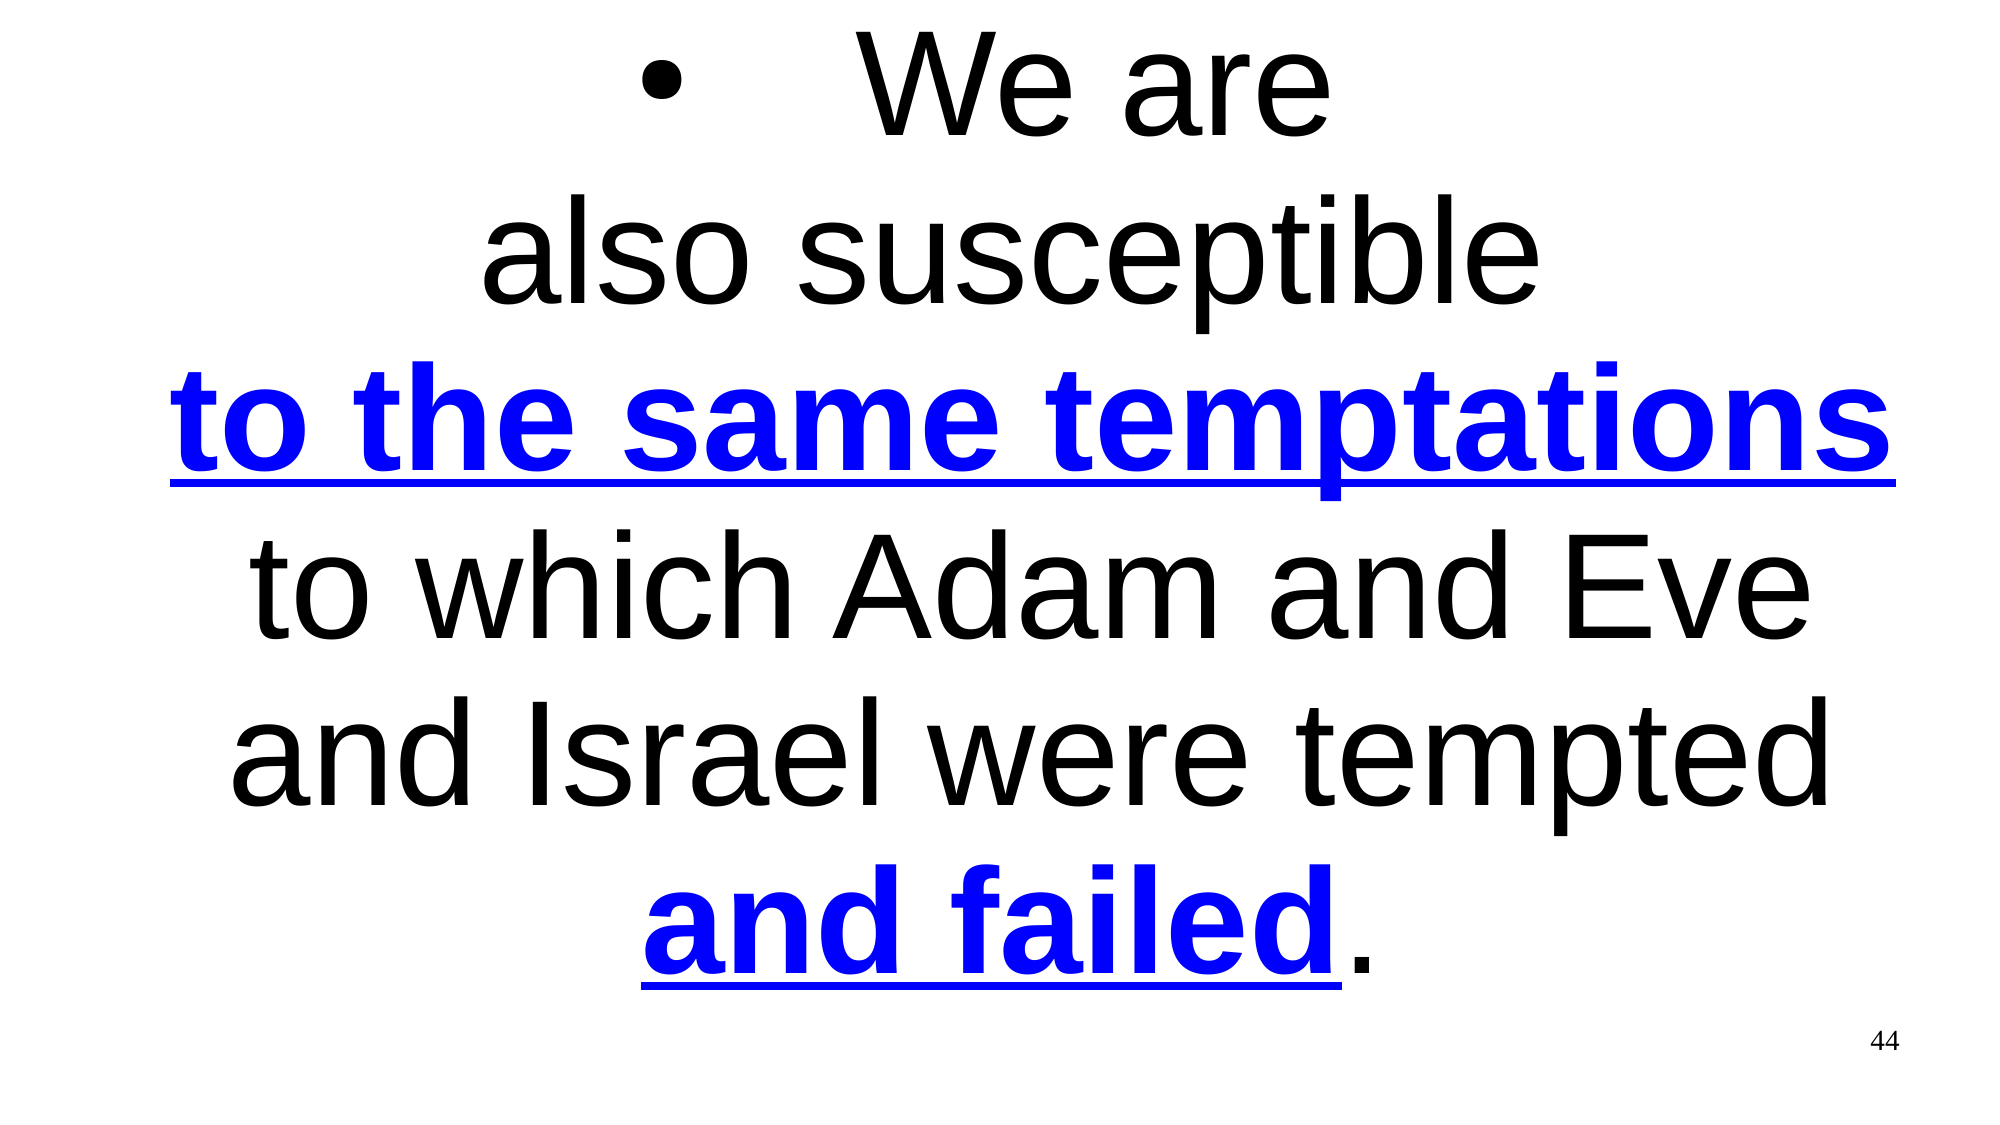

# We are also susceptible to the same temptations to which Adam and Eve and Israel were tempted and failed.
44